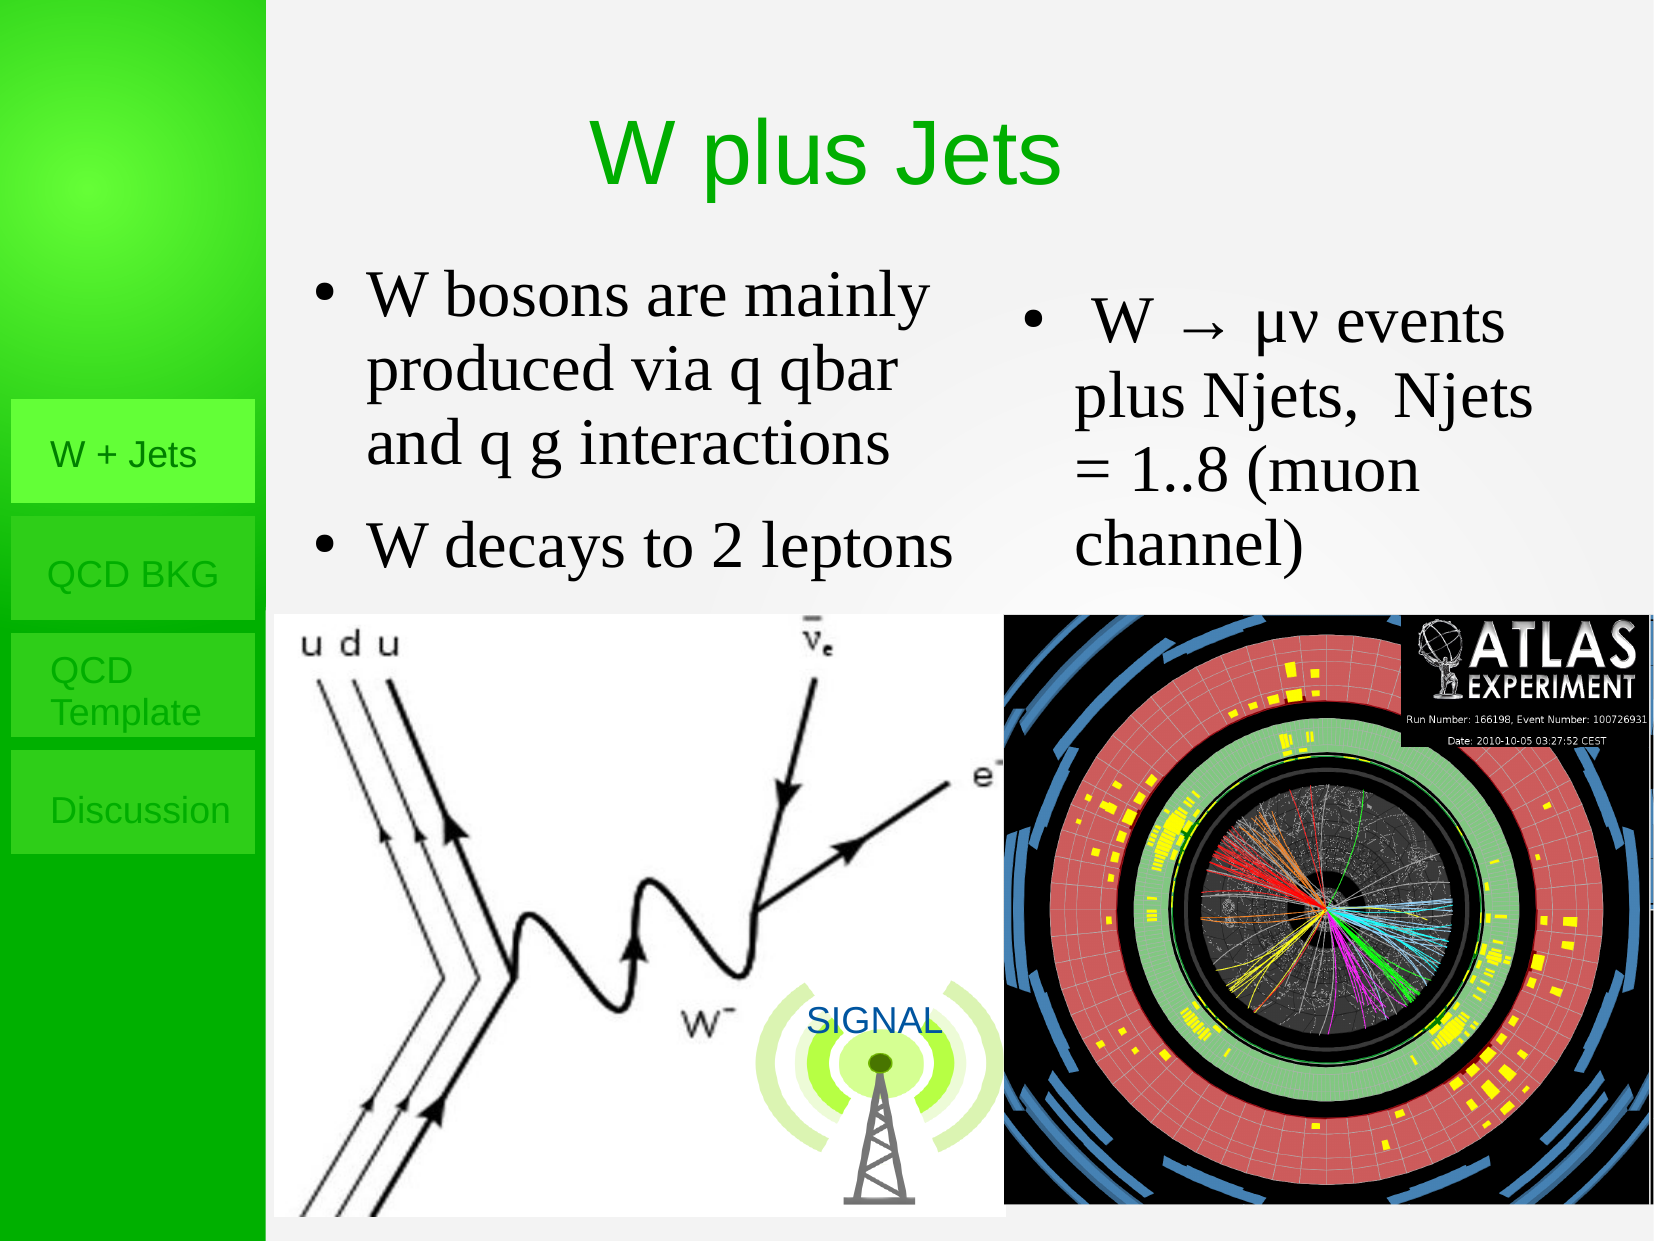

# W plus Jets
W bosons are mainly produced via q qbar and q g interactions
W decays to 2 leptons
 W → μν events plus Njets, Njets = 1..8 (muon channel)
W + Jets
QCD BKG
QCD Template
Discussion
SIGNAL